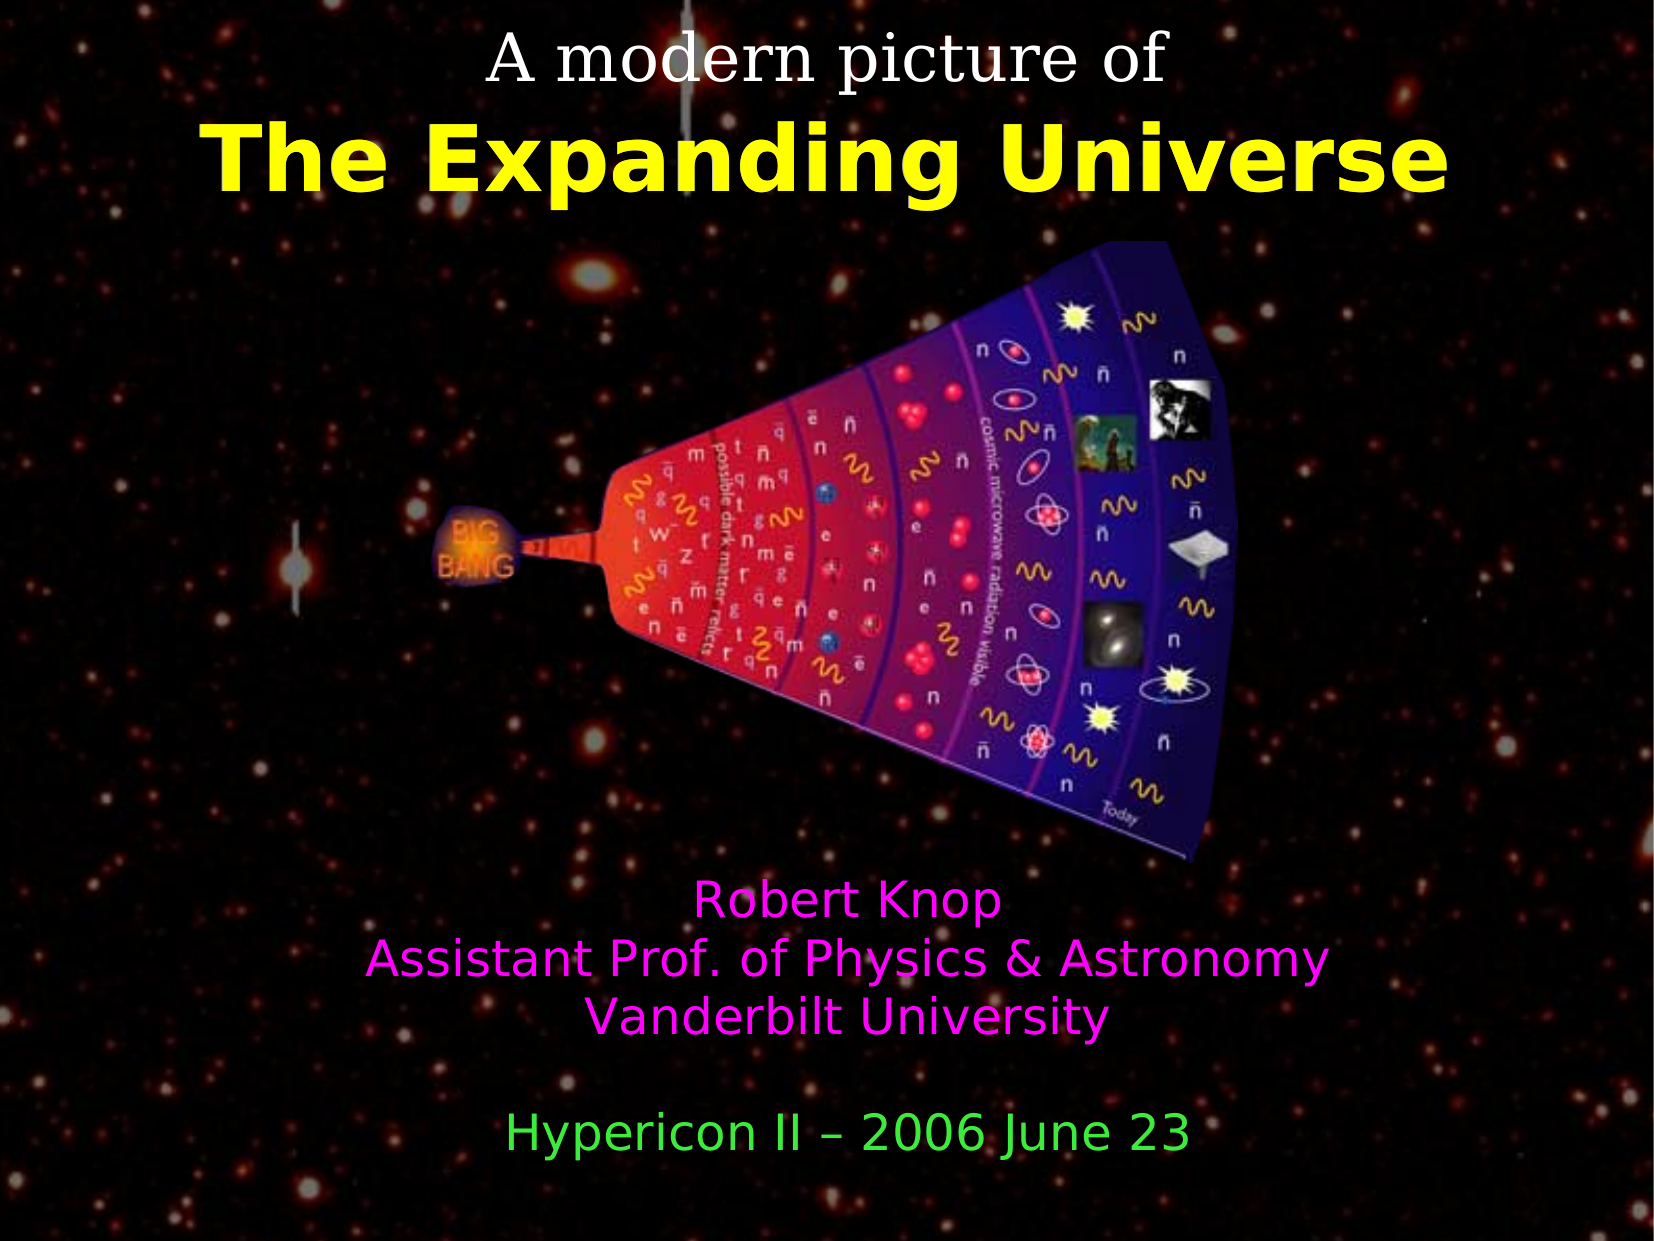

A modern picture of
The Expanding Universe
Robert Knop
Assistant Prof. of Physics & Astronomy
Vanderbilt University
Hypericon II – 2006 June 23